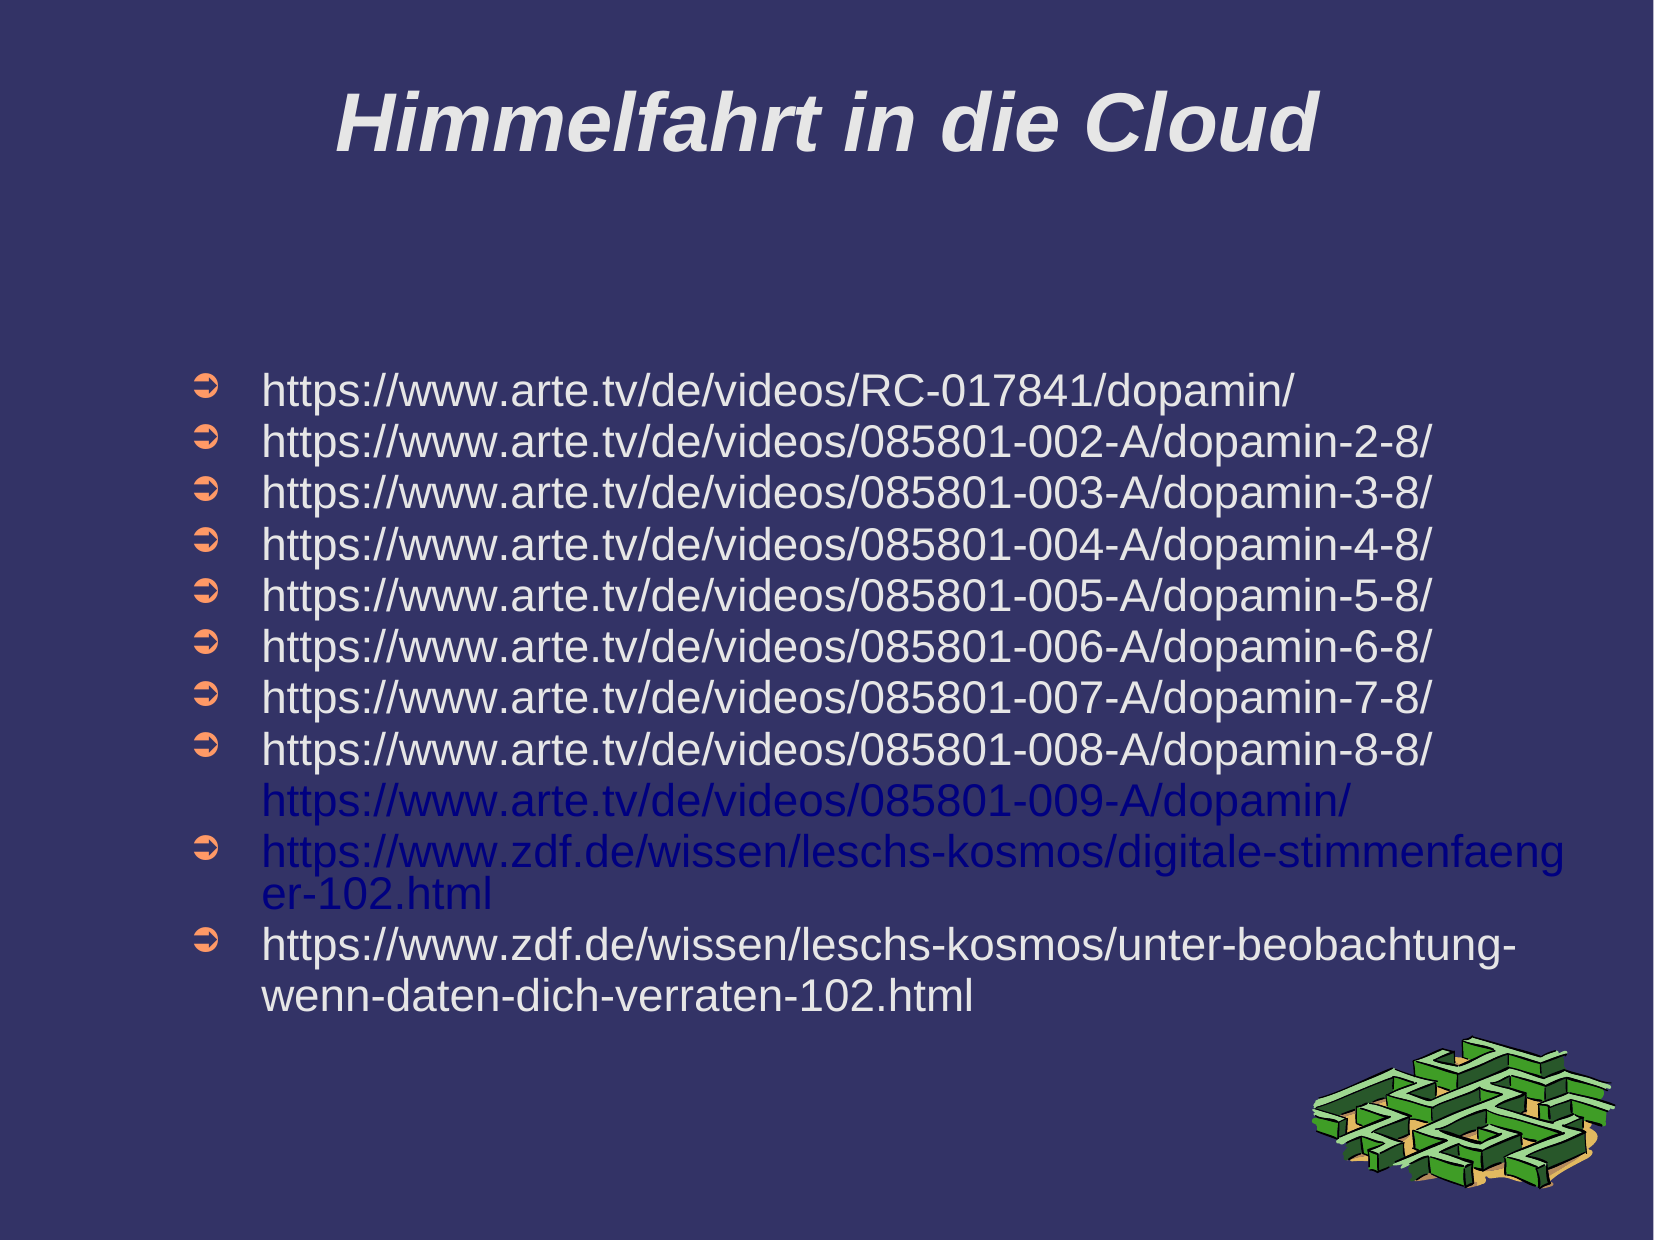

# Himmelfahrt in die Cloud
https://www.arte.tv/de/videos/RC-017841/dopamin/
https://www.arte.tv/de/videos/085801-002-A/dopamin-2-8/
https://www.arte.tv/de/videos/085801-003-A/dopamin-3-8/
https://www.arte.tv/de/videos/085801-004-A/dopamin-4-8/
https://www.arte.tv/de/videos/085801-005-A/dopamin-5-8/
https://www.arte.tv/de/videos/085801-006-A/dopamin-6-8/
https://www.arte.tv/de/videos/085801-007-A/dopamin-7-8/
https://www.arte.tv/de/videos/085801-008-A/dopamin-8-8/
https://www.arte.tv/de/videos/085801-009-A/dopamin/
https://www.zdf.de/wissen/leschs-kosmos/digitale-stimmenfaenger-102.html
https://www.zdf.de/wissen/leschs-kosmos/unter-beobachtung-wenn-daten-dich-verraten-102.html